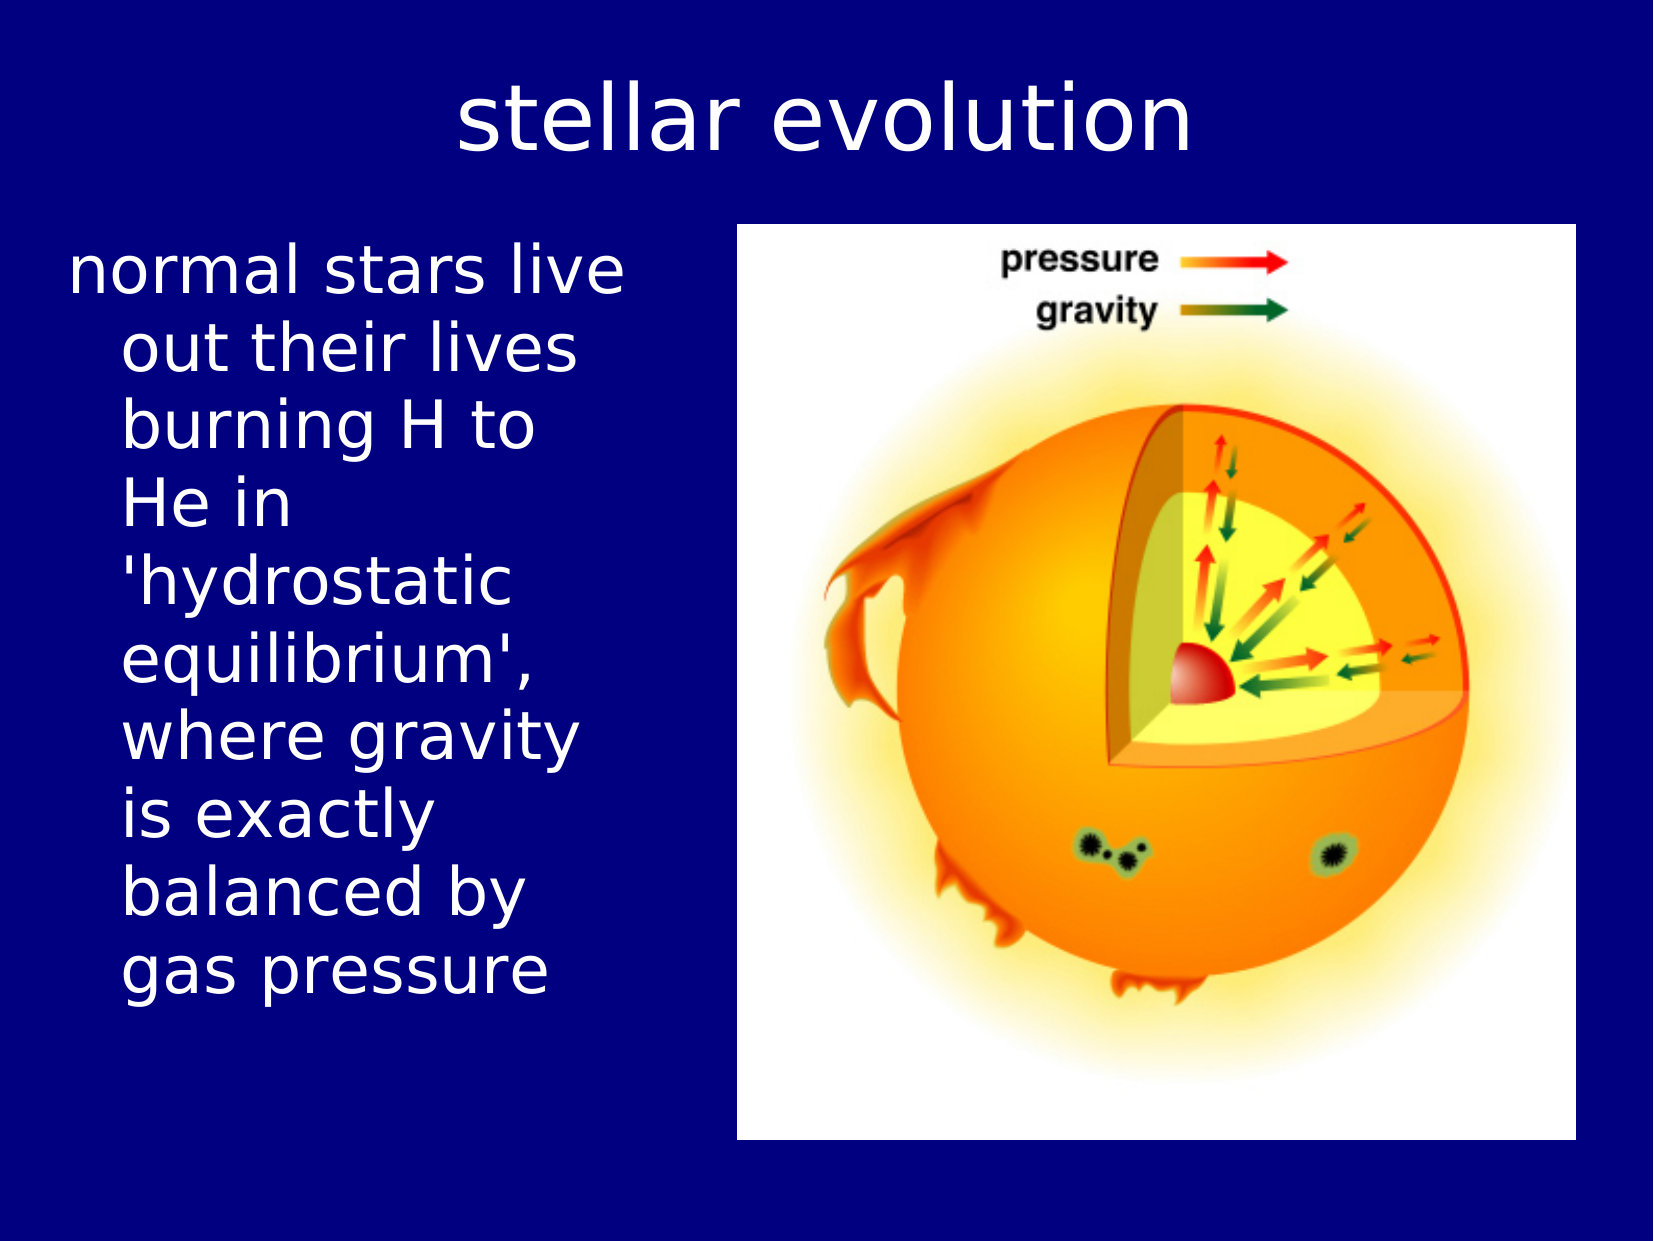

# stellar evolution
normal stars live out their lives burning H to He in 'hydrostatic equilibrium', where gravity is exactly balanced by gas pressure